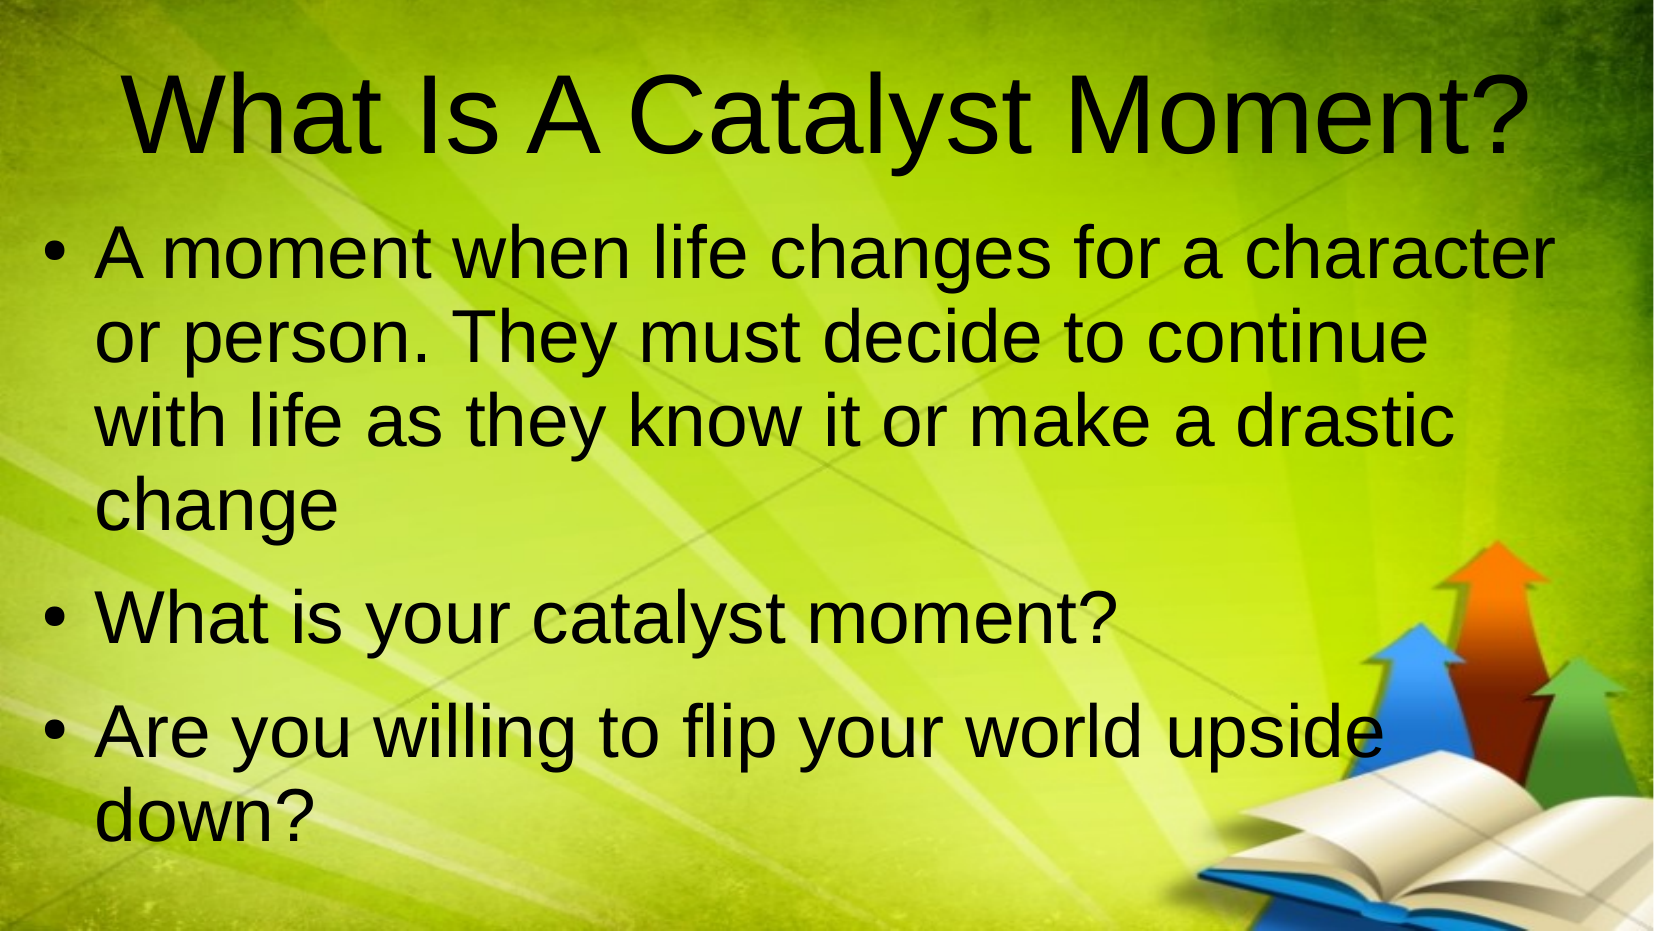

# What Is A Catalyst Moment?
A moment when life changes for a character or person. They must decide to continue with life as they know it or make a drastic change
What is your catalyst moment?
Are you willing to flip your world upside down?